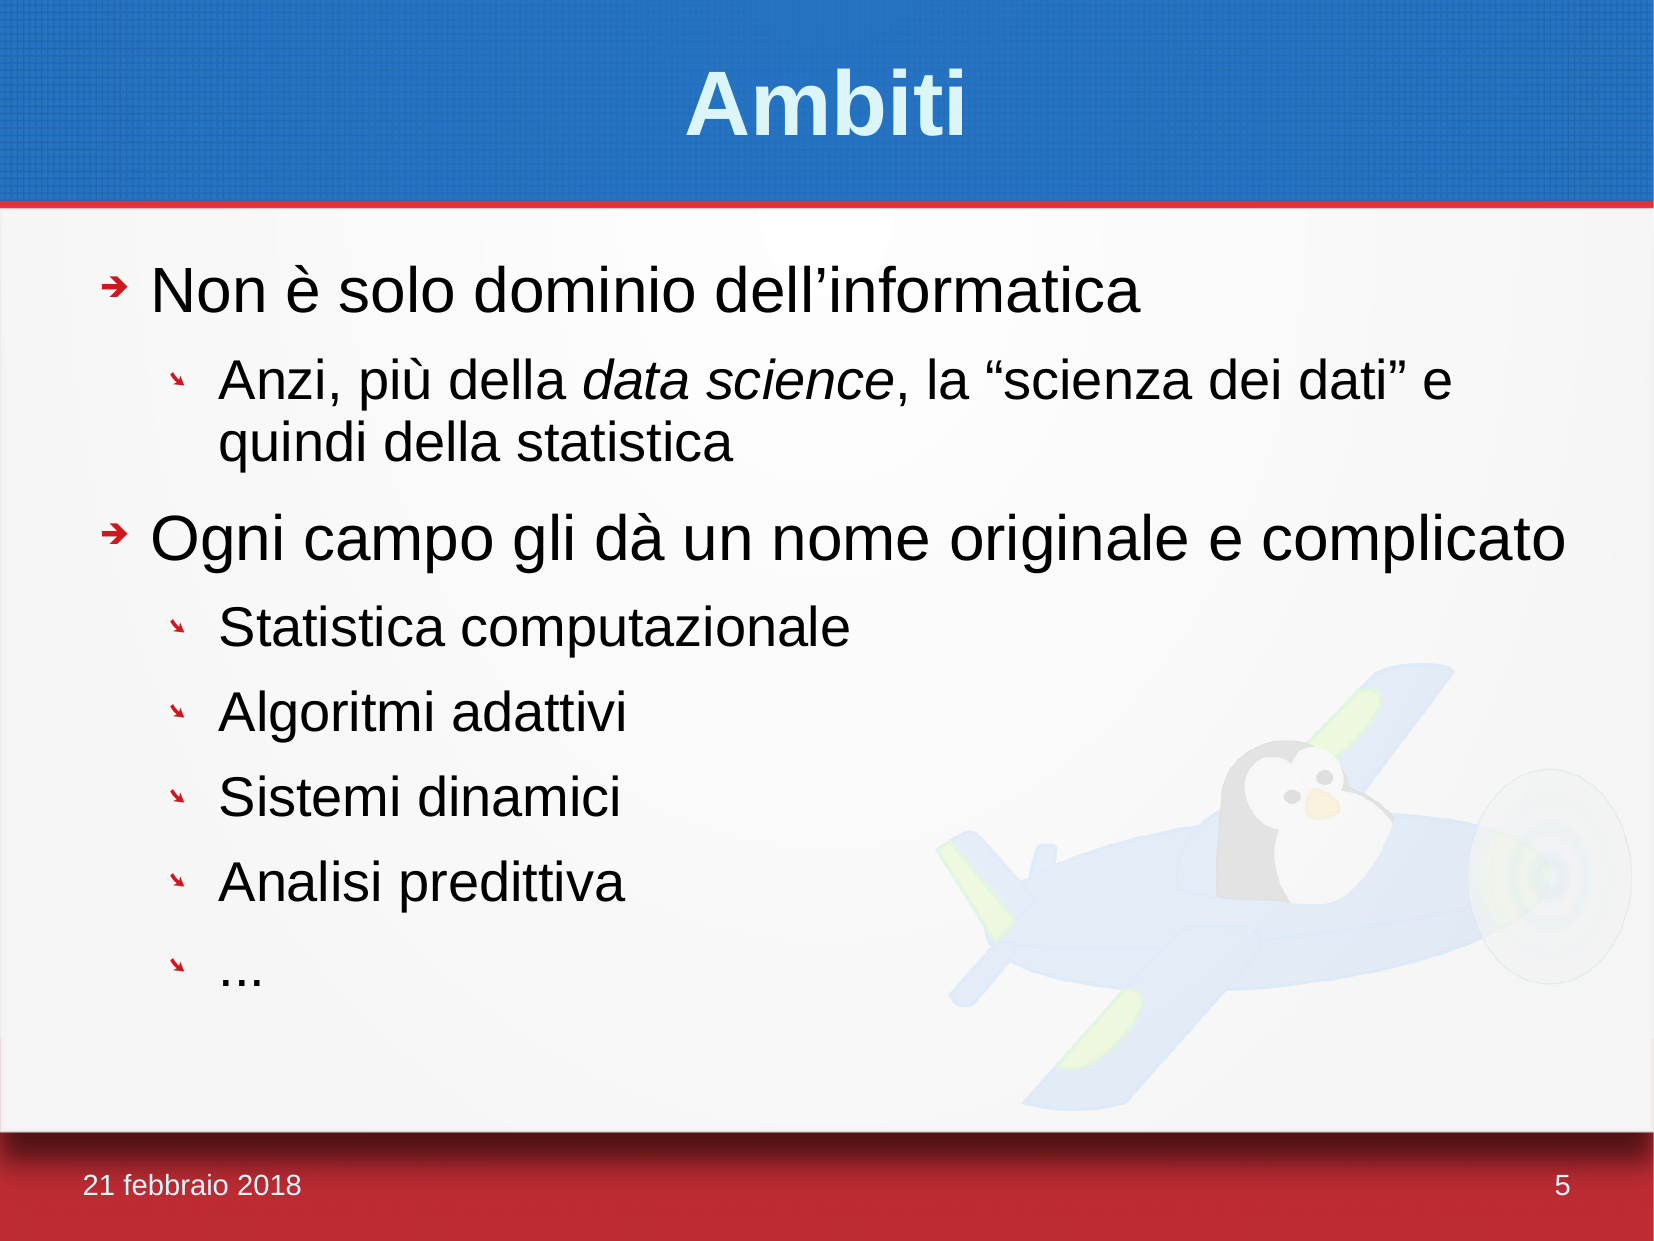

# Ambiti
Non è solo dominio dell’informatica
Anzi, più della data science, la “scienza dei dati” e quindi della statistica
Ogni campo gli dà un nome originale e complicato
Statistica computazionale
Algoritmi adattivi
Sistemi dinamici
Analisi predittiva
...
21 febbraio 2018
5